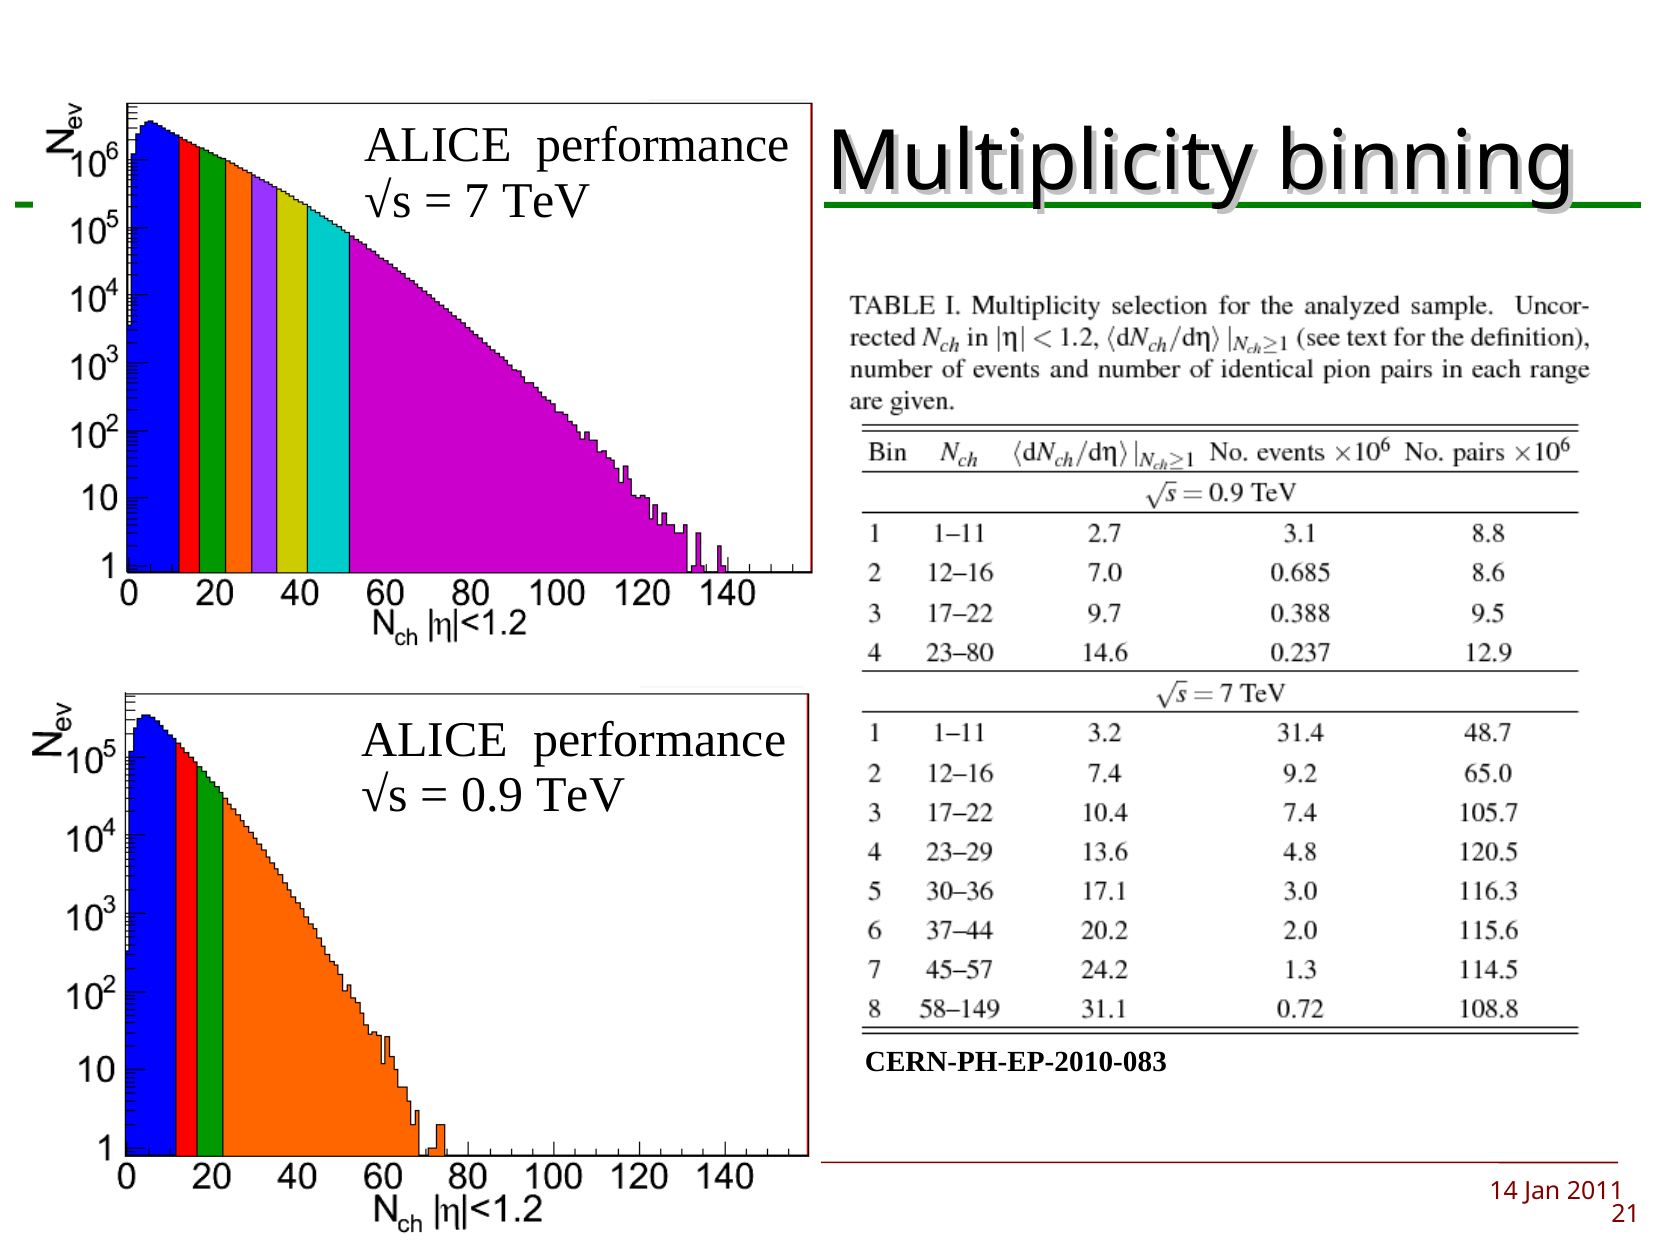

# Multiplicity binning
ALICE performance
√s = 7 TeV
ALICE performance
√s = 0.9 TeV
CERN-PH-EP-2010-083